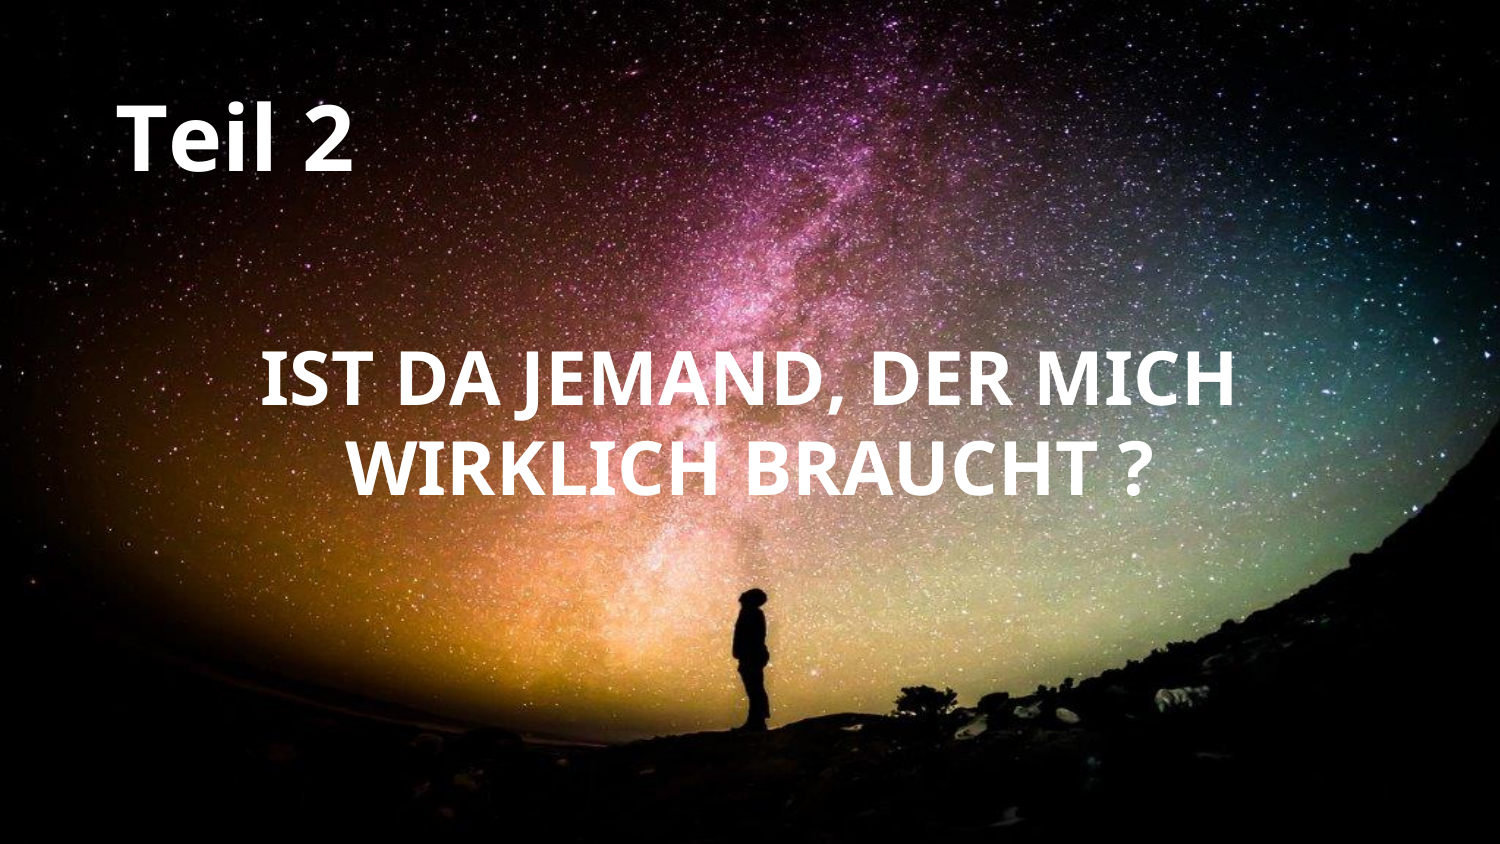

# Teil 2
IST DA JEMAND, DER MICH WIRKLICH BRAUCHT ?